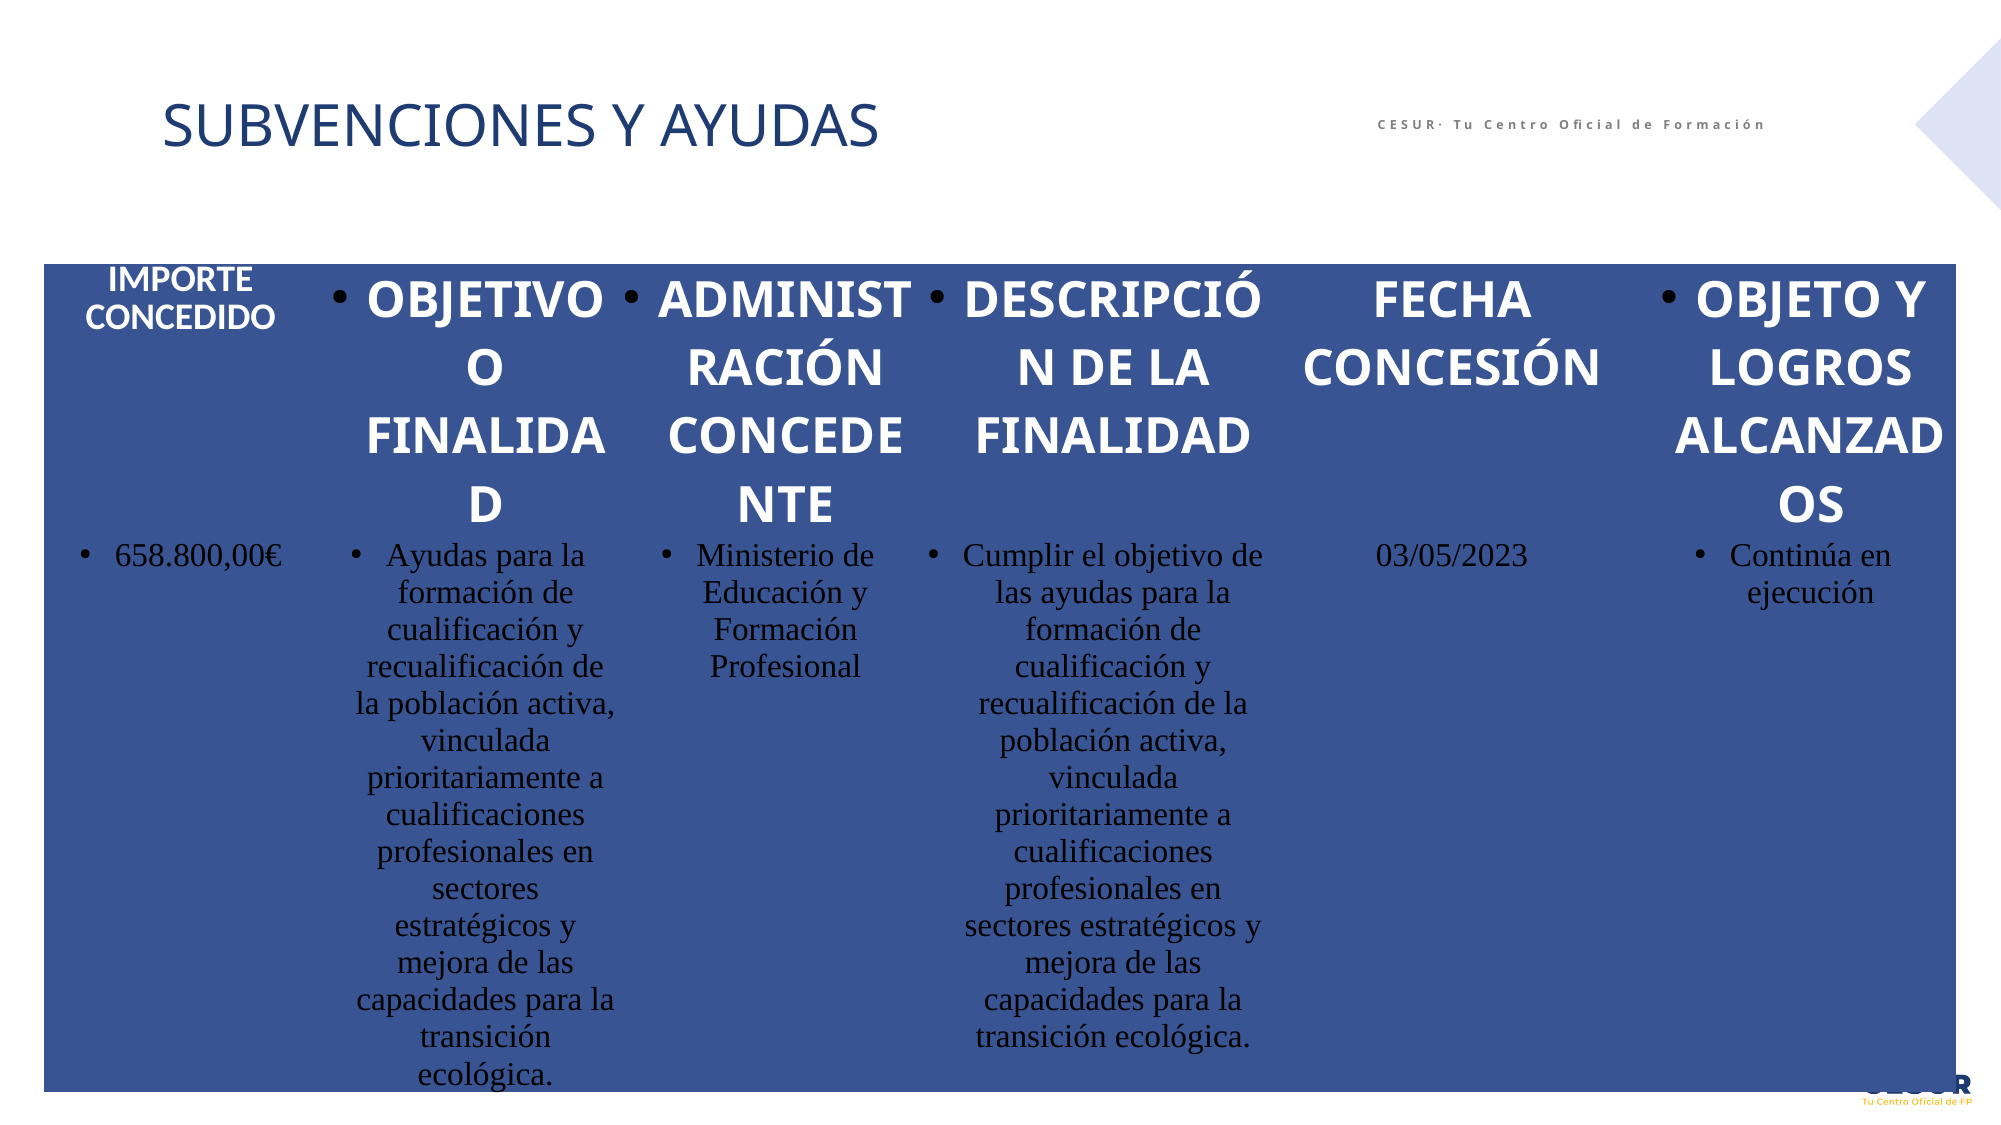

# SUBVENCIONES Y AYUDAS
| IMPORTE CONCEDIDO | OBJETIVO O FINALIDAD | ADMINISTRACIÓN CONCEDENTE | DESCRIPCIÓN DE LA FINALIDAD | FECHA CONCESIÓN | OBJETO Y LOGROS ALCANZADOS |
| --- | --- | --- | --- | --- | --- |
| 658.800,00€ | Ayudas para la formación de cualificación y recualificación de la población activa, vinculada prioritariamente a cualificaciones profesionales en sectores estratégicos y mejora de las capacidades para la transición ecológica. | Ministerio de Educación y Formación Profesional | Cumplir el objetivo de las ayudas para la formación de cualificación y recualificación de la población activa, vinculada prioritariamente a cualificaciones profesionales en sectores estratégicos y mejora de las capacidades para la transición ecológica. | 03/05/2023 | Continúa en ejecución |